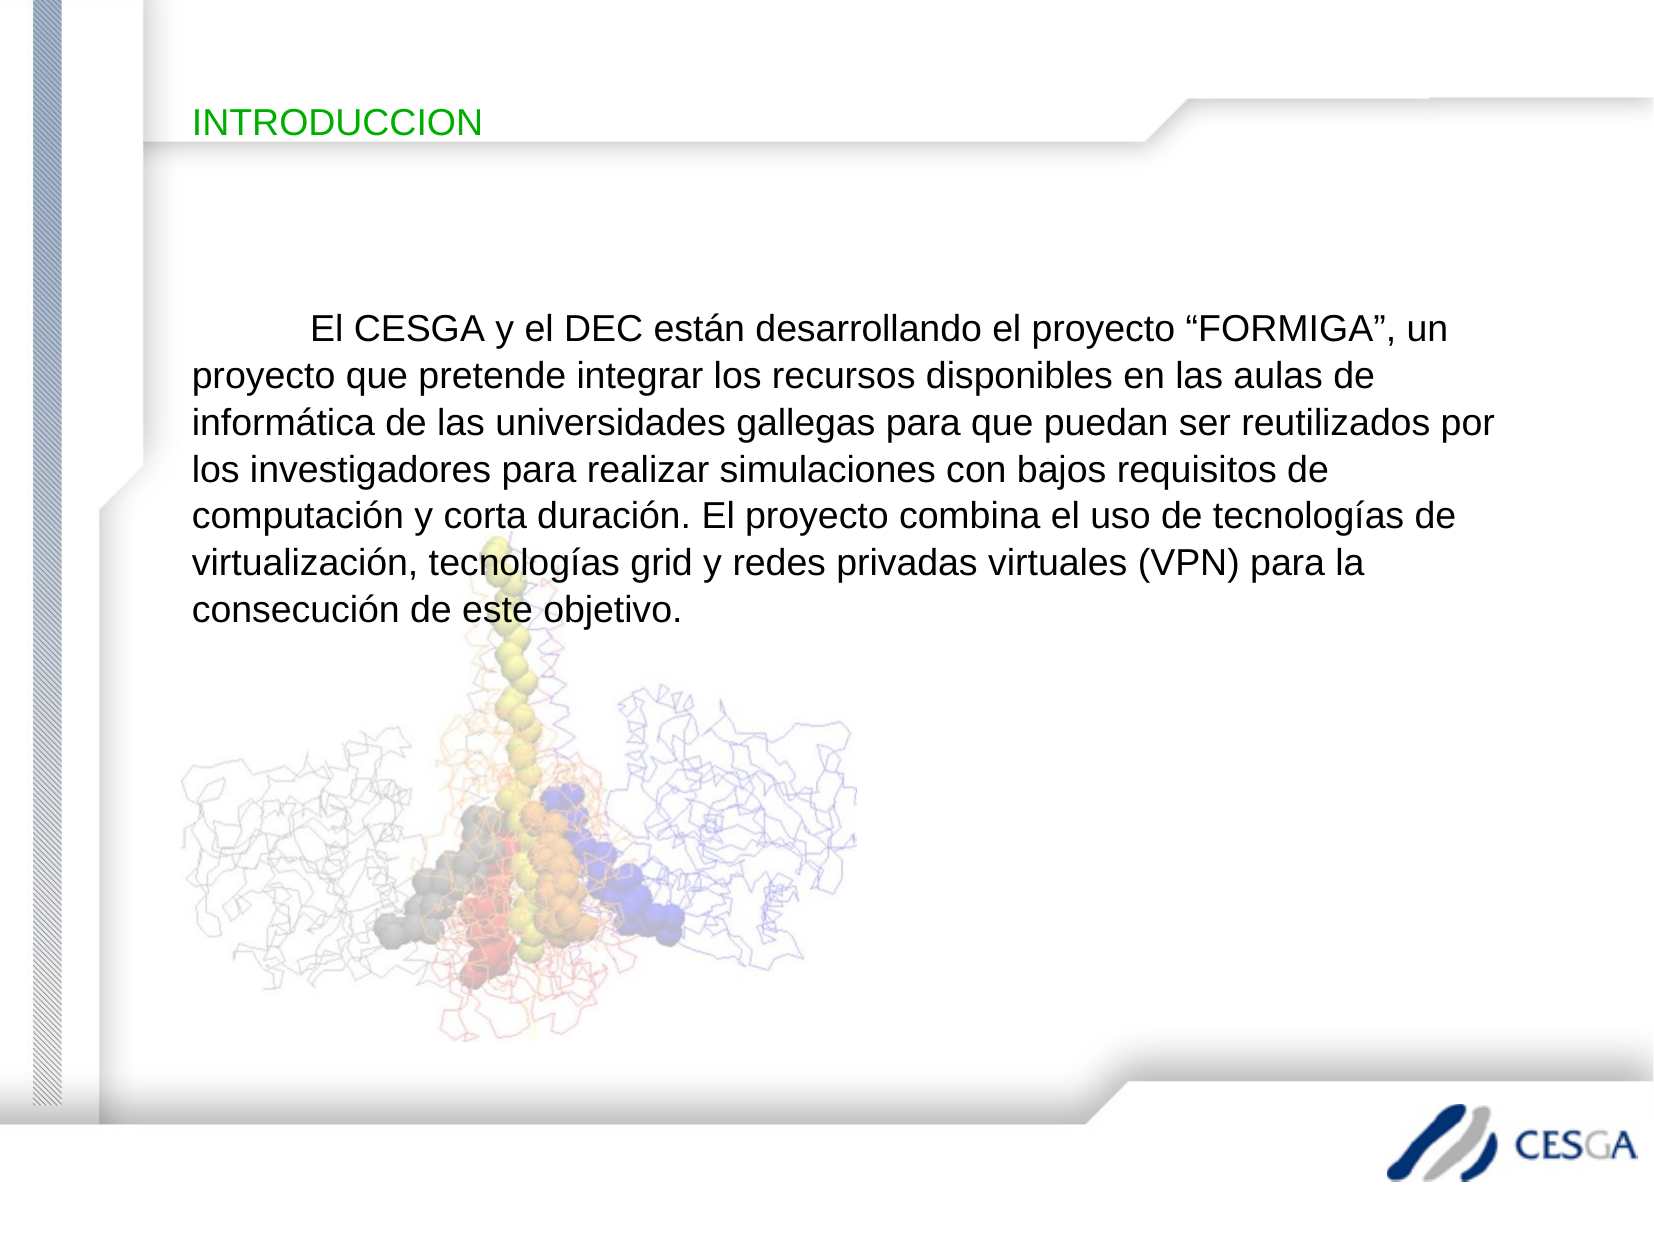

INTRODUCCION
	El CESGA y el DEC están desarrollando el proyecto “FORMIGA”, un proyecto que pretende integrar los recursos disponibles en las aulas de informática de las universidades gallegas para que puedan ser reutilizados por los investigadores para realizar simulaciones con bajos requisitos de computación y corta duración. El proyecto combina el uso de tecnologías de virtualización, tecnologías grid y redes privadas virtuales (VPN) para la consecución de este objetivo.